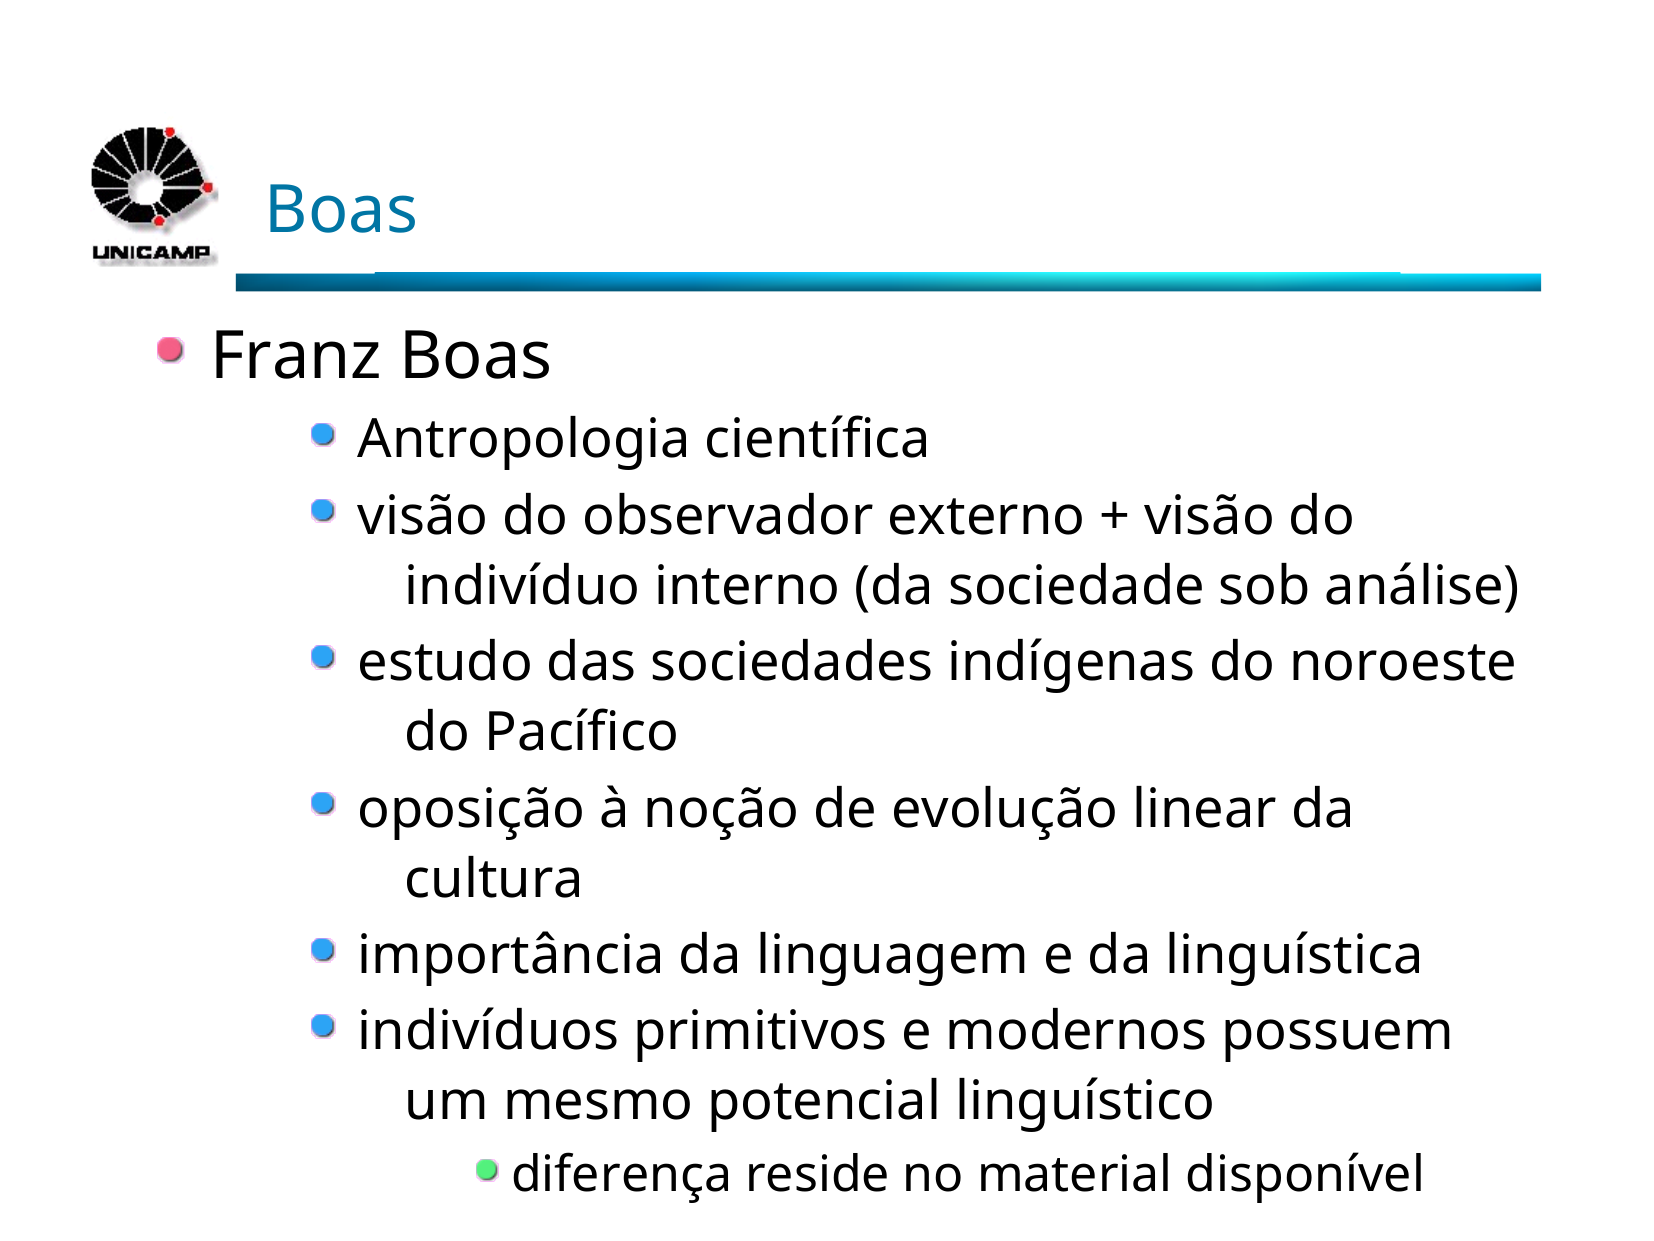

# Boas
Franz Boas
Antropologia científica
visão do observador externo + visão do indivíduo interno (da sociedade sob análise)
estudo das sociedades indígenas do noroeste do Pacífico
oposição à noção de evolução linear da cultura
importância da linguagem e da linguística
indivíduos primitivos e modernos possuem um mesmo potencial linguístico
diferença reside no material disponível